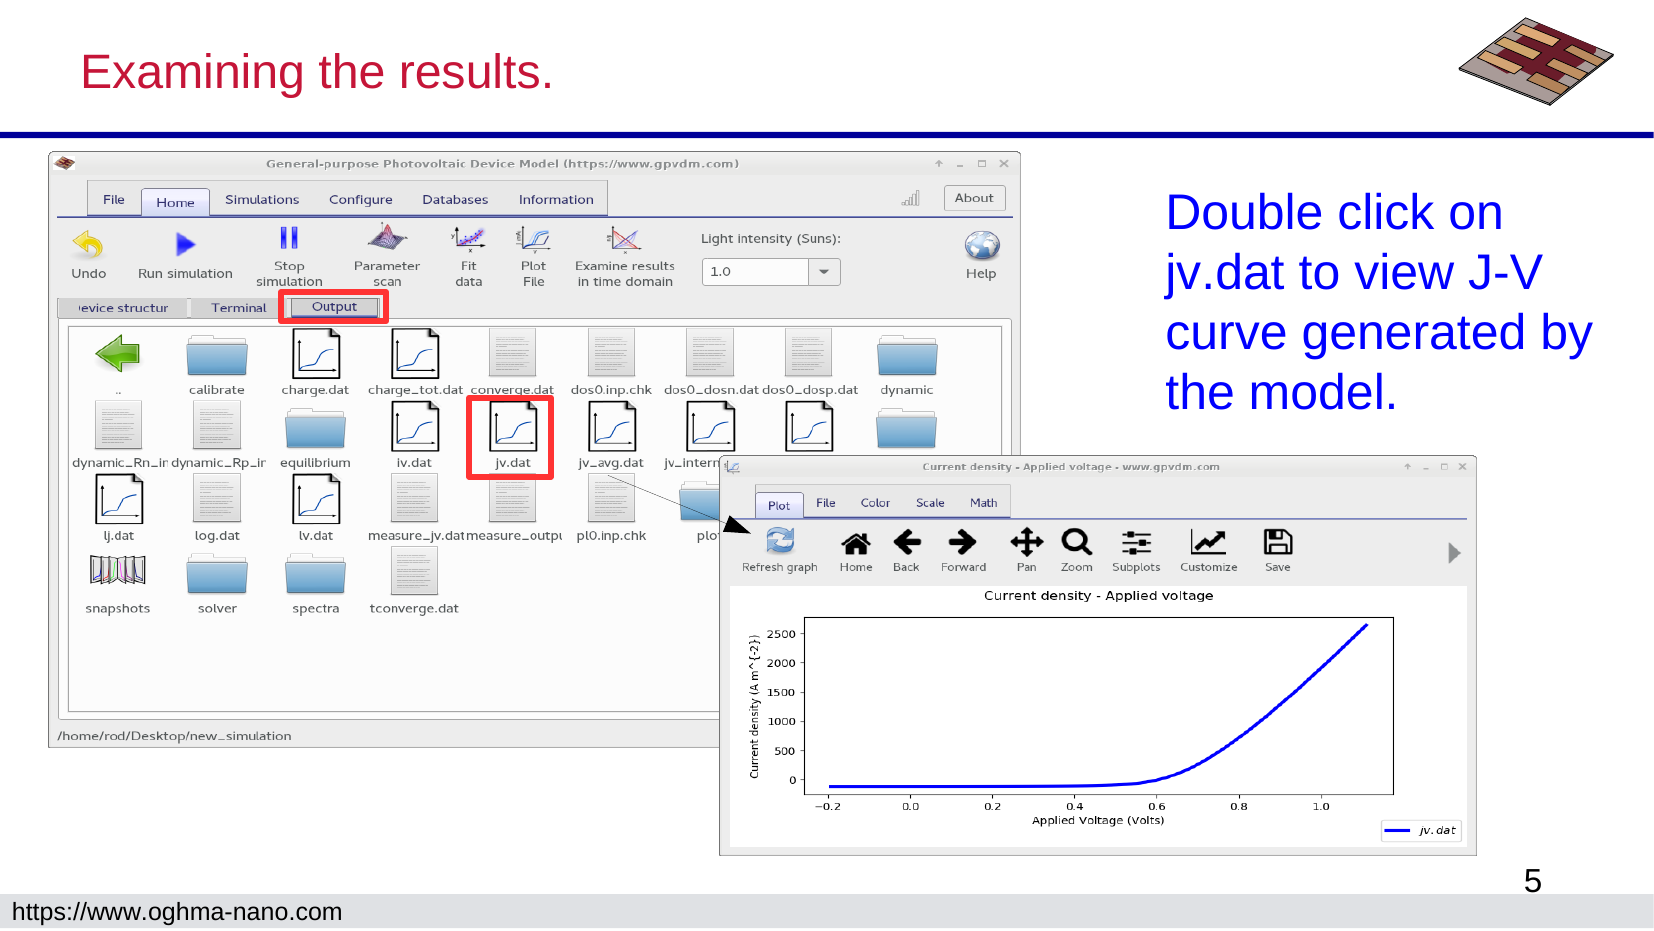

# Examining the results.
Double click on jv.dat to view J-V curve generated by the model.